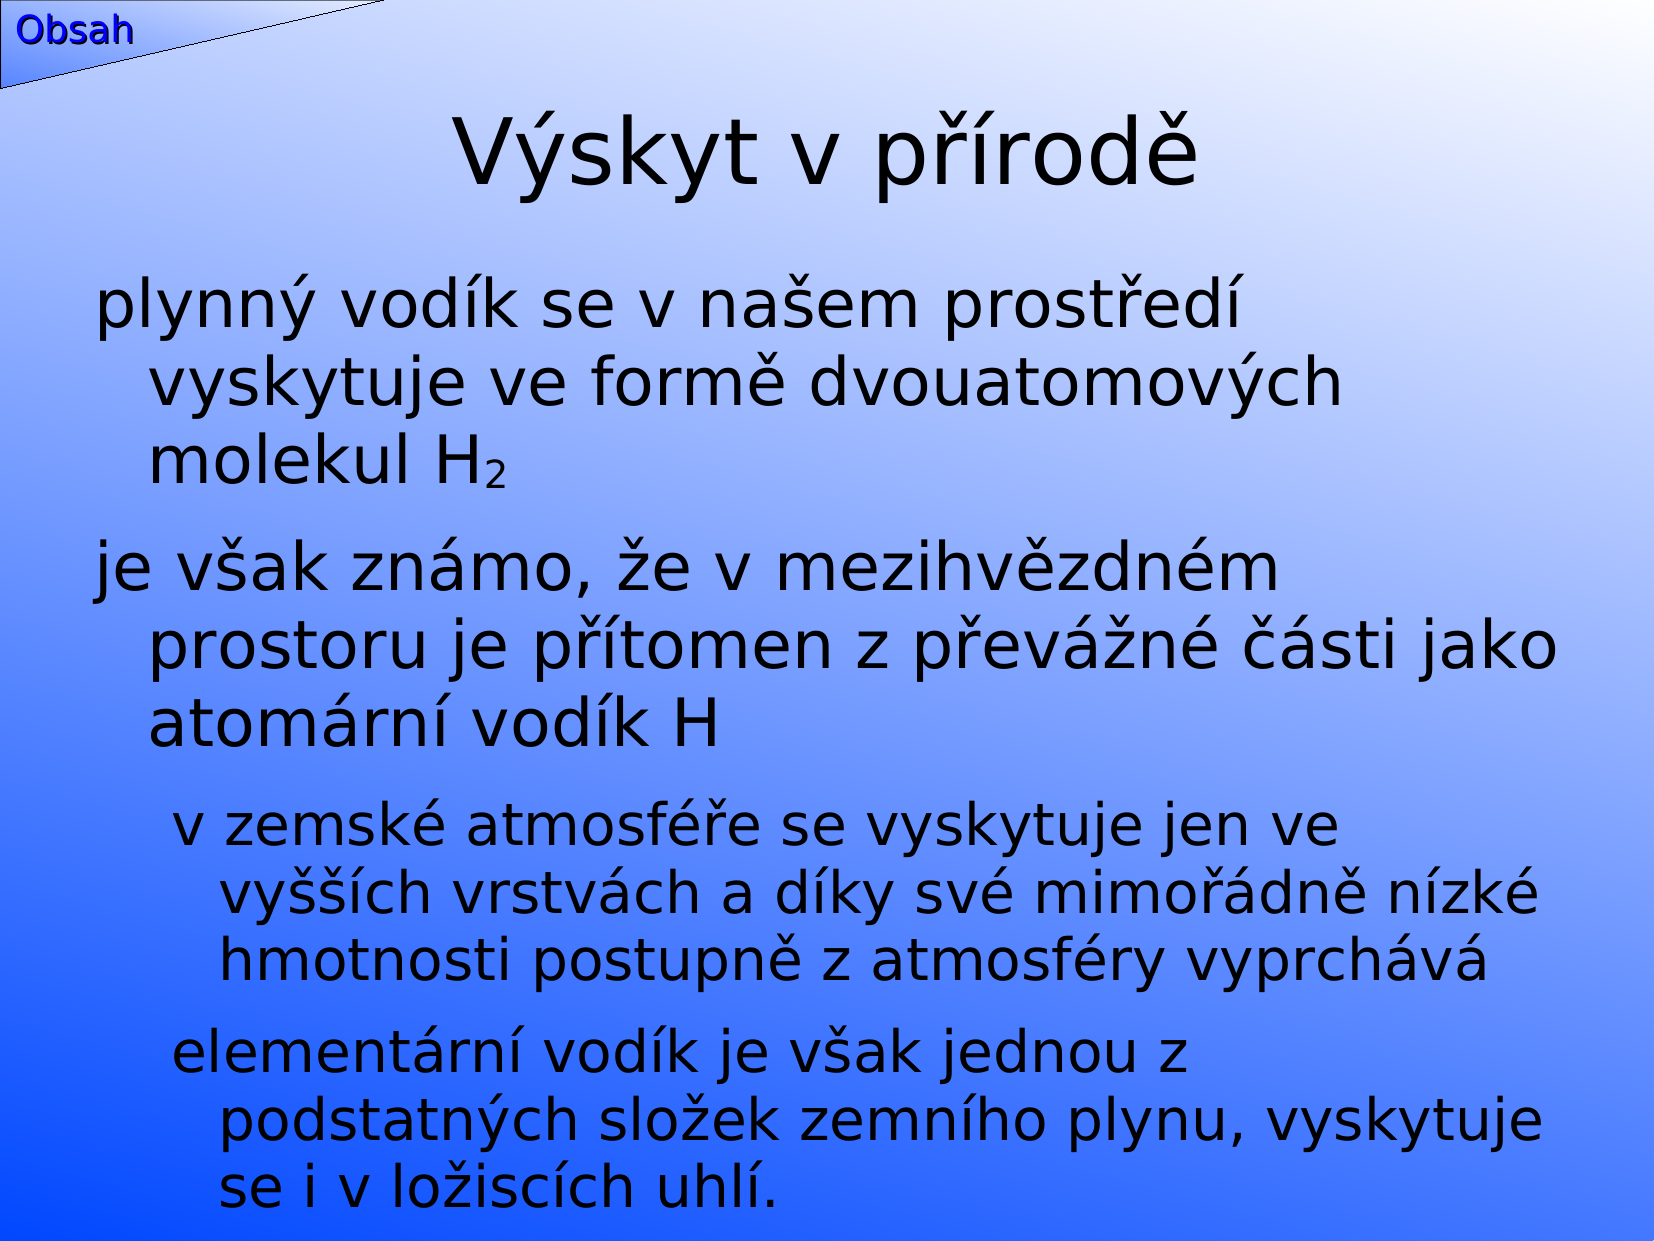

Obsah
# Výskyt v přírodě
plynný vodík se v našem prostředí vyskytuje ve formě dvouatomových molekul H2
je však známo, že v mezihvězdném prostoru je přítomen z převážné části jako atomární vodík H
v zemské atmosféře se vyskytuje jen ve vyšších vrstvách a díky své mimořádně nízké hmotnosti postupně z atmosféry vyprchává
elementární vodík je však jednou z podstatných složek zemního plynu, vyskytuje se i v ložiscích uhlí.